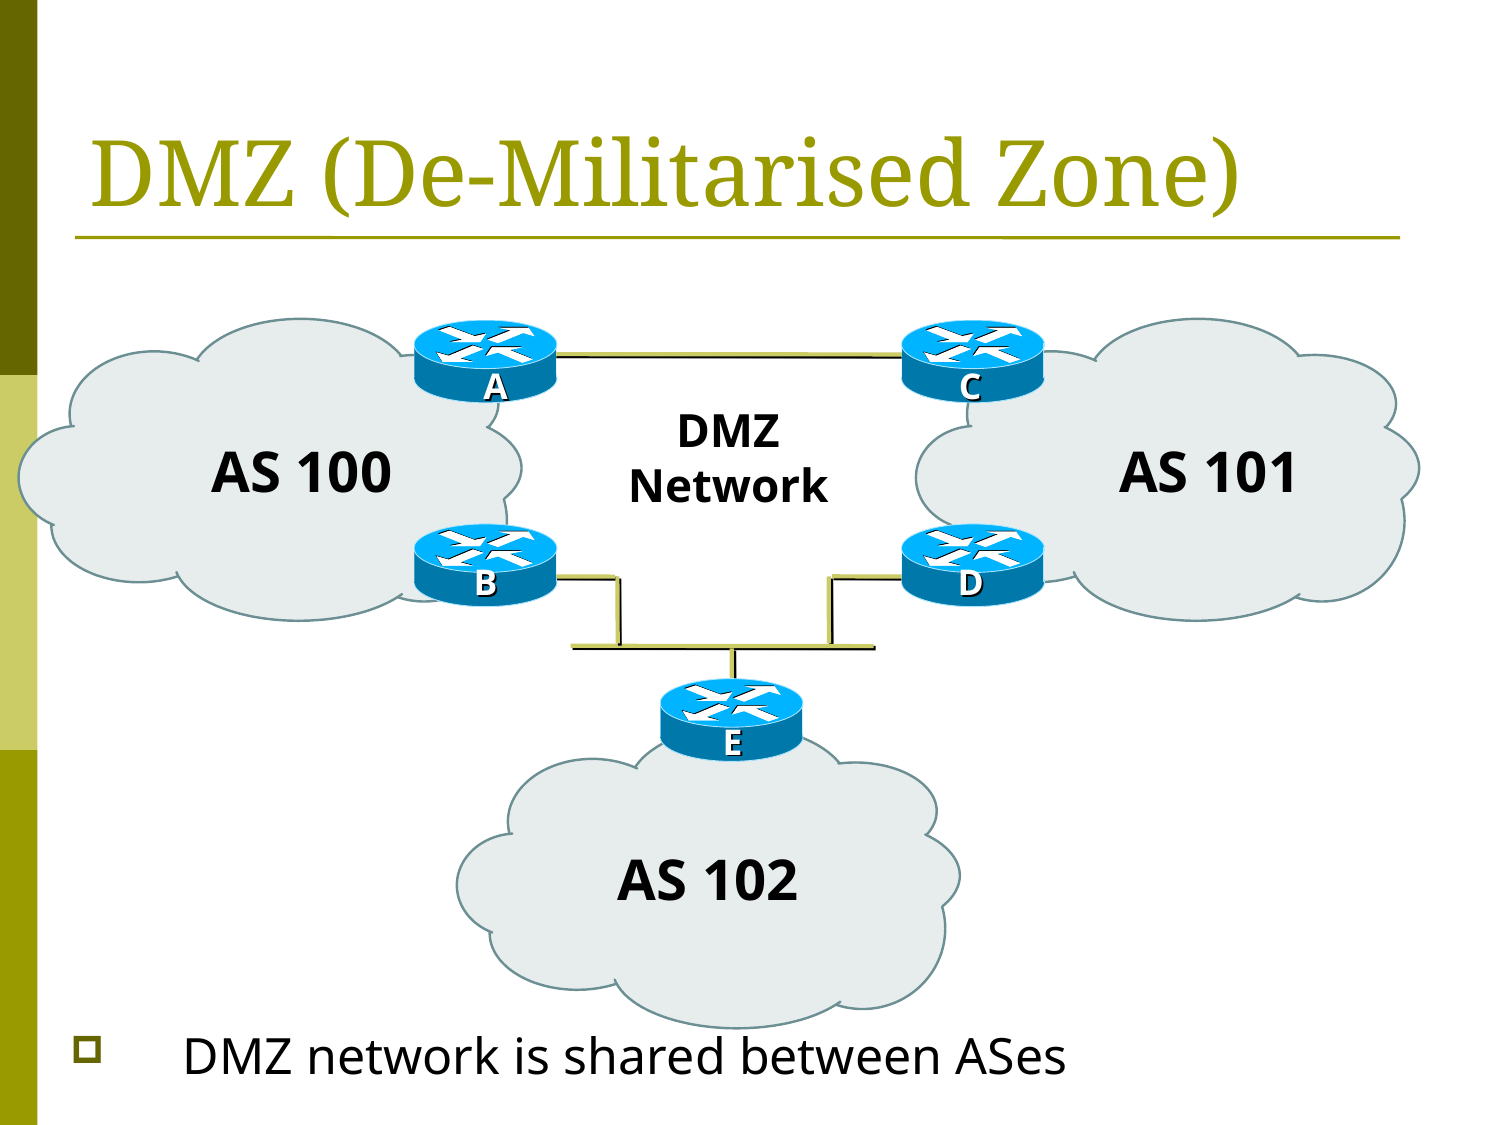

# DMZ (De-Militarised Zone)
A
C
DMZ Network
AS 100
AS 101
B
D
E
AS 102
DMZ network is shared between ASes